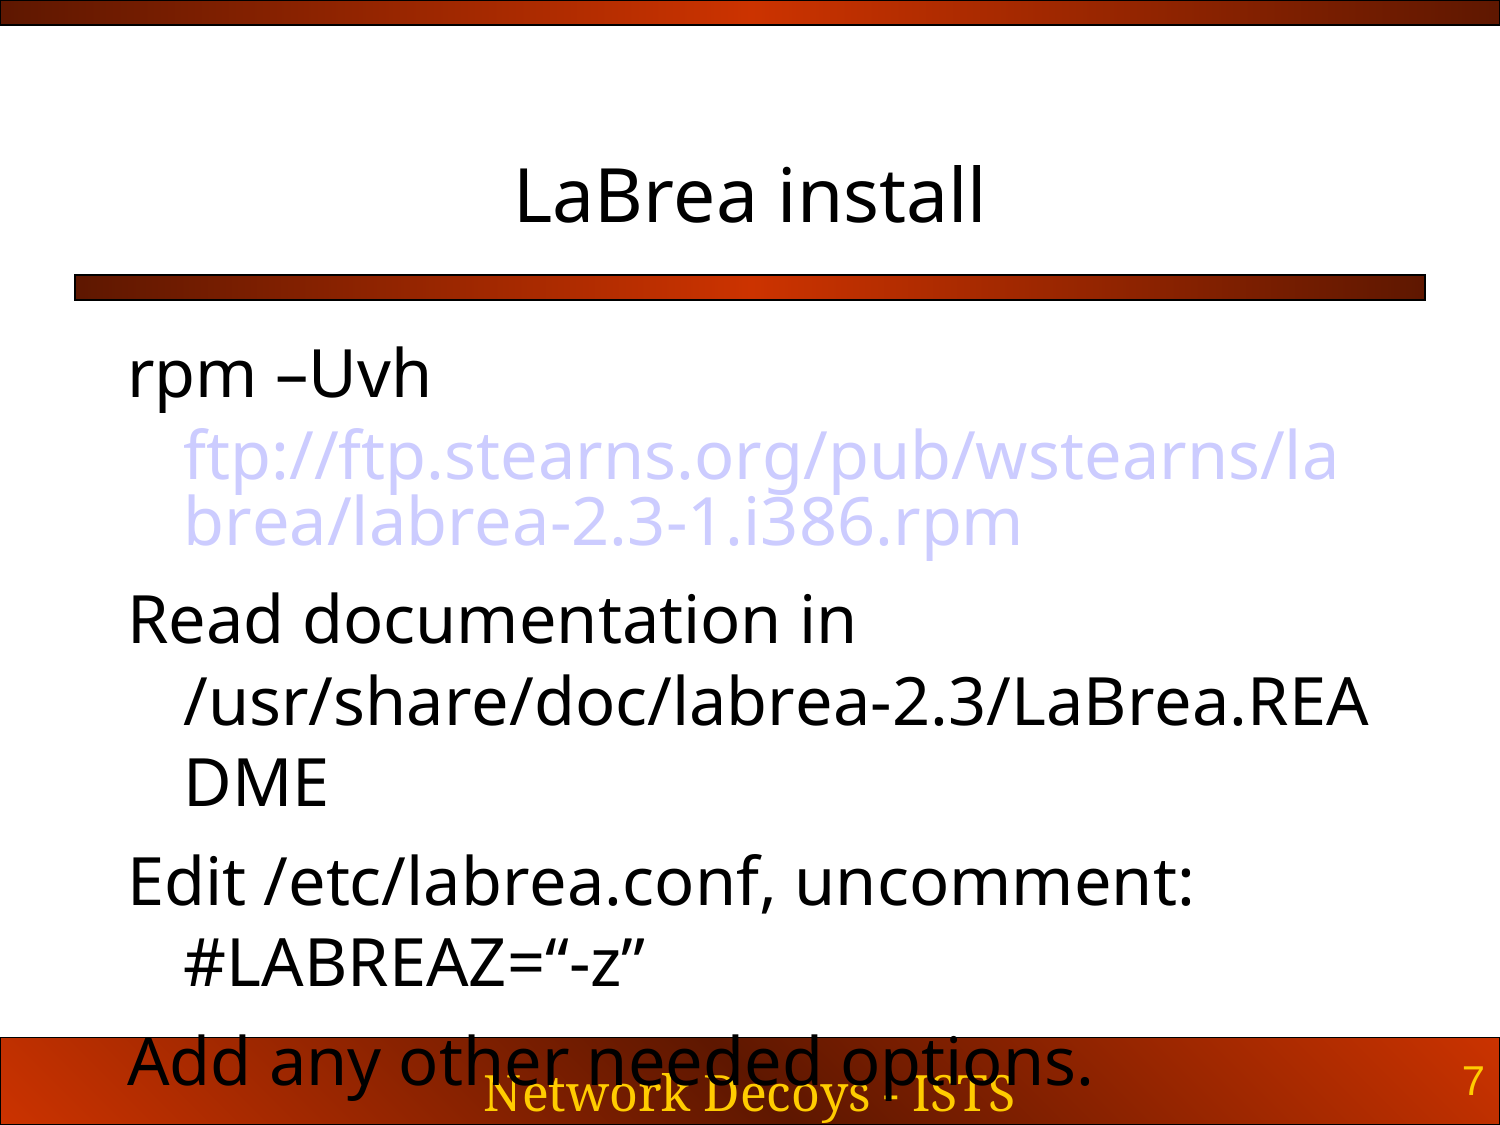

# LaBrea install
rpm –Uvh ftp://ftp.stearns.org/pub/wstearns/labrea/labrea-2.3-1.i386.rpm
Read documentation in /usr/share/doc/labrea-2.3/LaBrea.README
Edit /etc/labrea.conf, uncomment: #LABREAZ=“-z”
Add any other needed options.